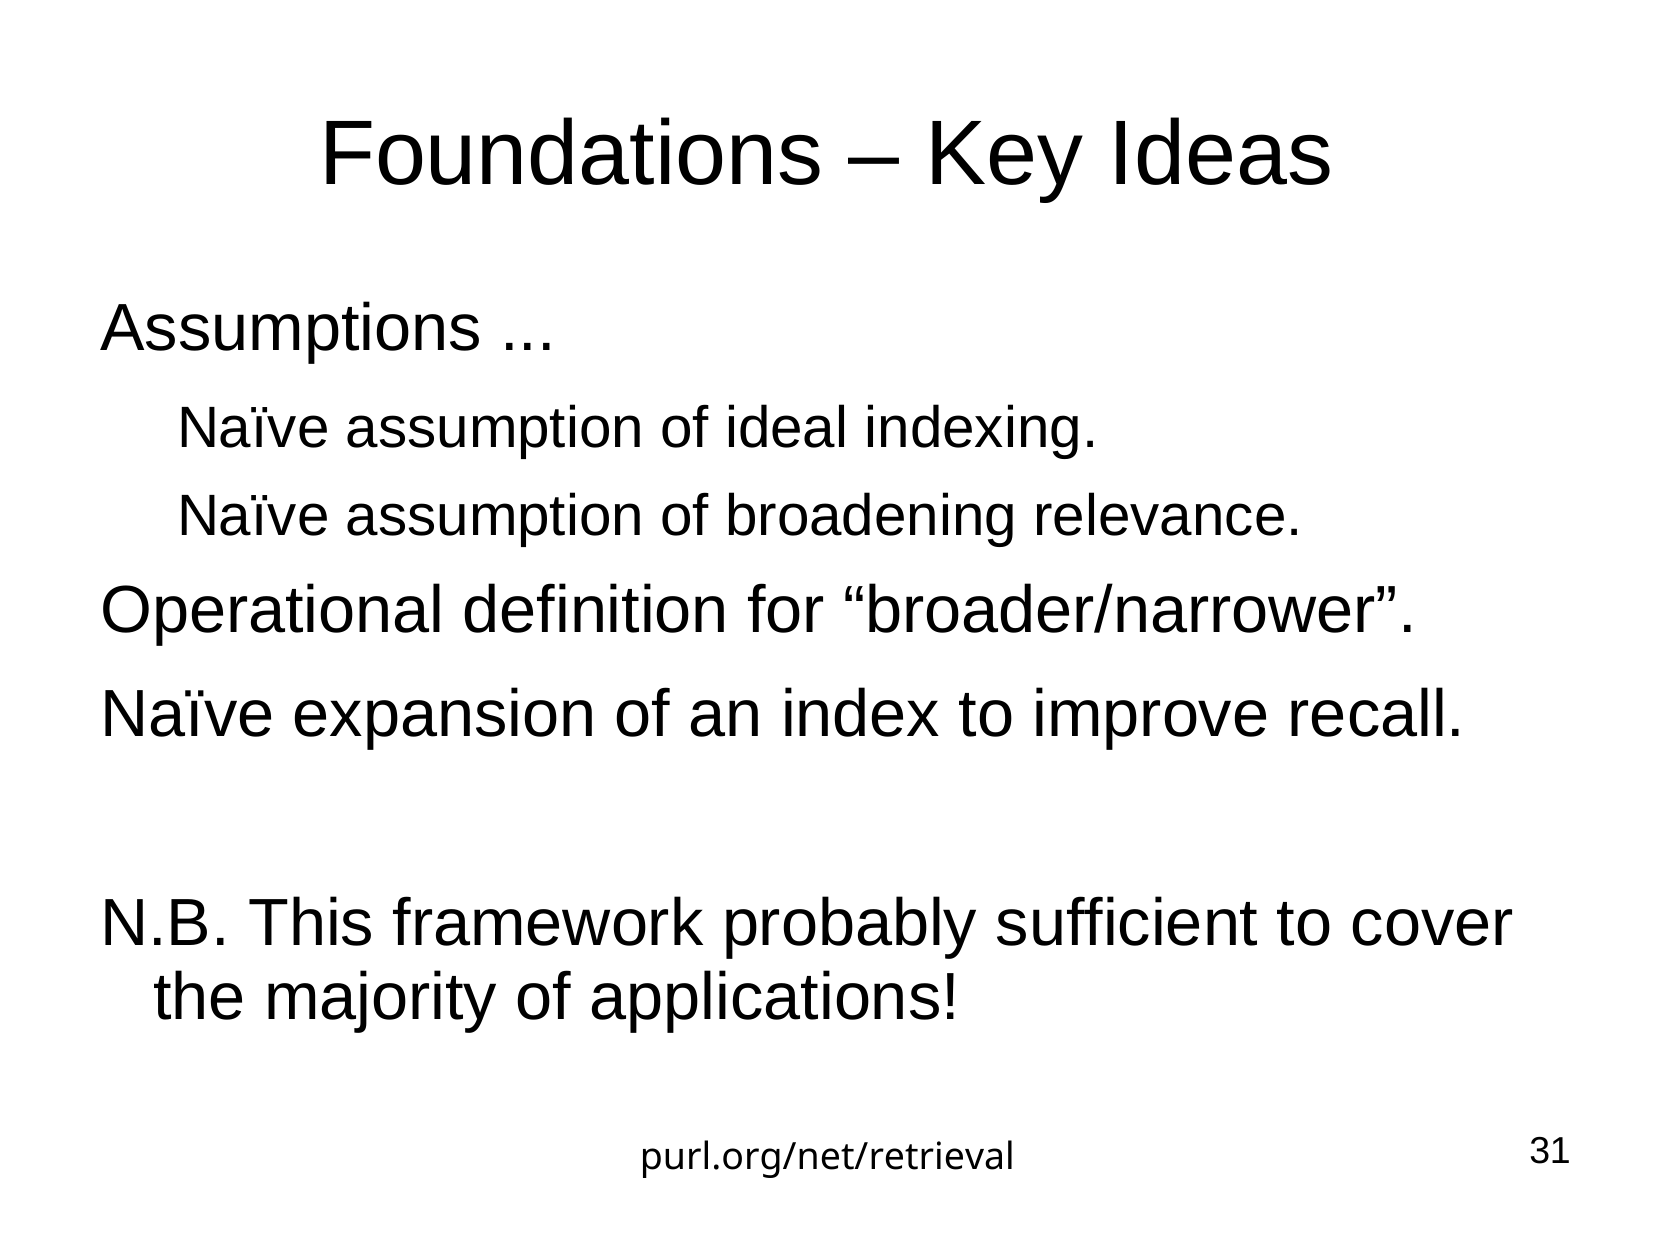

# Foundations – Key Ideas
Assumptions ...
Naïve assumption of ideal indexing.
Naïve assumption of broadening relevance.
Operational definition for “broader/narrower”.
Naïve expansion of an index to improve recall.
N.B. This framework probably sufficient to cover the majority of applications!
purl.org/net/retrieval
31